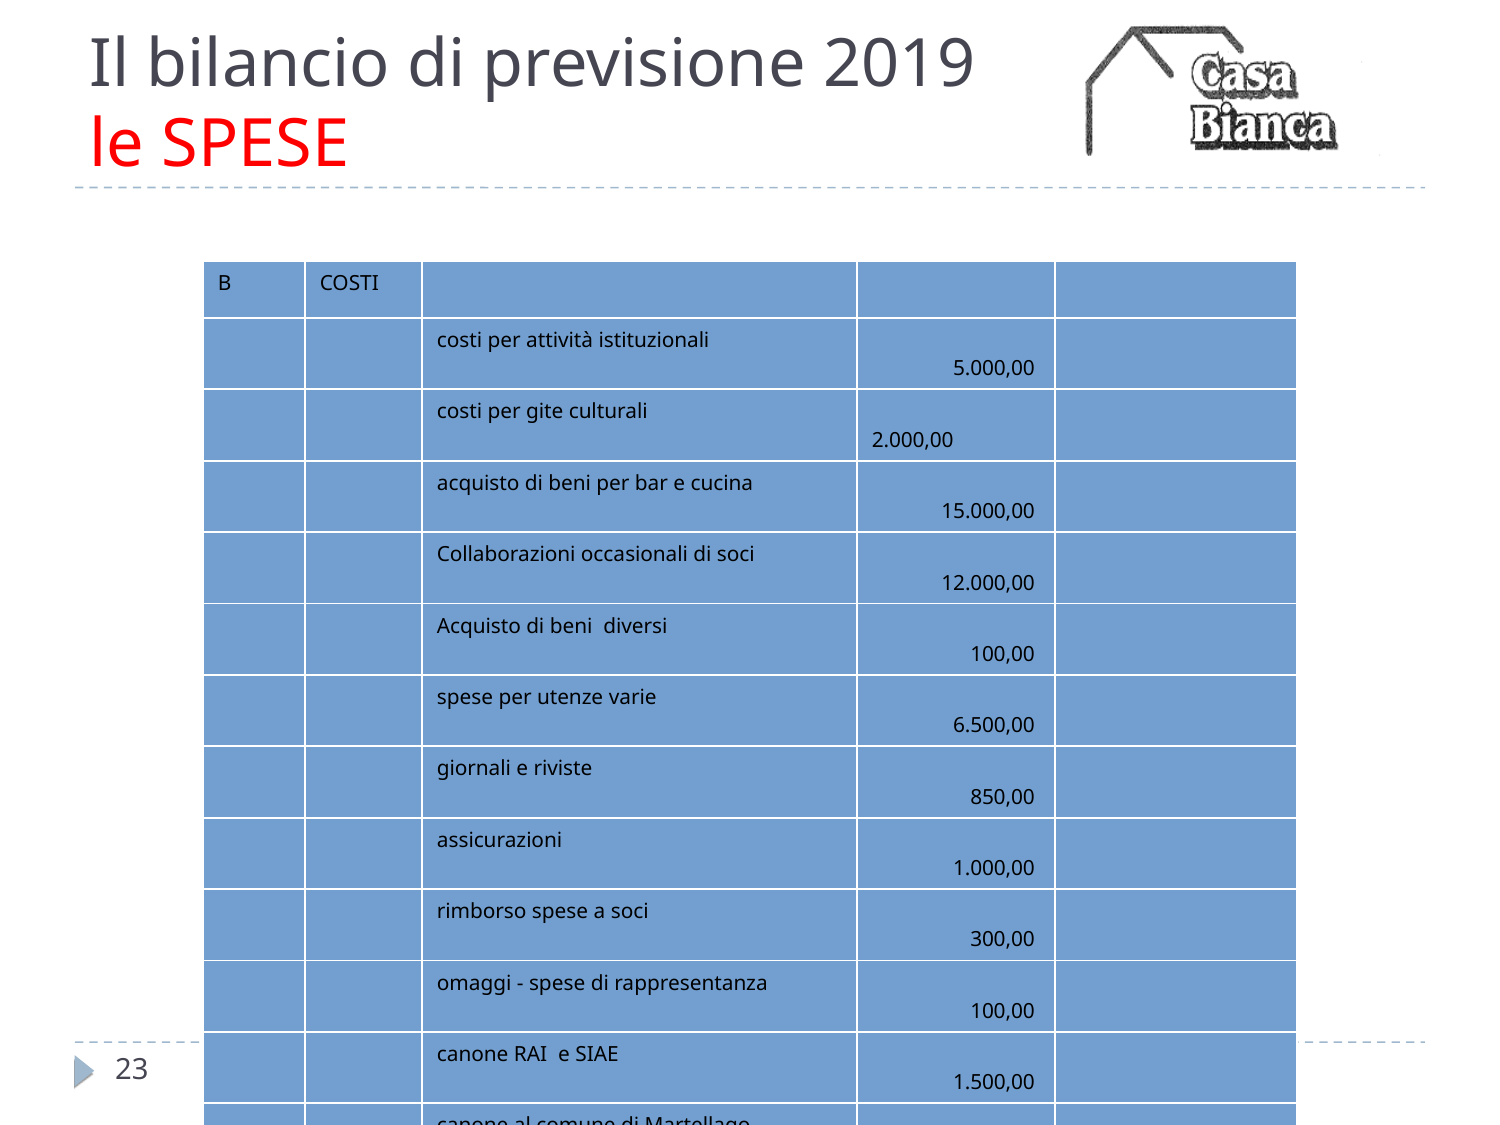

# Il bilancio di previsione 2019 le SPESE
| B | COSTI | | | |
| --- | --- | --- | --- | --- |
| | | costi per attività istituzionali | 5.000,00 | |
| | | costi per gite culturali | 2.000,00 | |
| | | acquisto di beni per bar e cucina | 15.000,00 | |
| | | Collaborazioni occasionali di soci | 12.000,00 | |
| | | Acquisto di beni diversi | 100,00 | |
| | | spese per utenze varie | 6.500,00 | |
| | | giornali e riviste | 850,00 | |
| | | assicurazioni | 1.000,00 | |
| | | rimborso spese a soci | 300,00 | |
| | | omaggi - spese di rappresentanza | 100,00 | |
| | | canone RAI e SIAE | 1.500,00 | |
| | | canone al comune di Martellago | 300,00 | |
| | | manutenzioni ordinarie giardino | 500,00 | |
| | | manutenzioni ordinarie fabbricato | 300,00 | |
| | | spese postali per spedizioni a soci | 700,00 | |
| | | cancelleria e modulistica | 1.000,00 | |
| | | servizi amministrativi e consulenze | 2.500,00 | |
| | | servizio raccolta e smaltimento rifiuti | 500,00 | |
| | | imposte, tasse | 500,00 | |
| | | oneri finanziari | 950,00 | |
| | TOTALE COSTI | | | 51.600,00 |